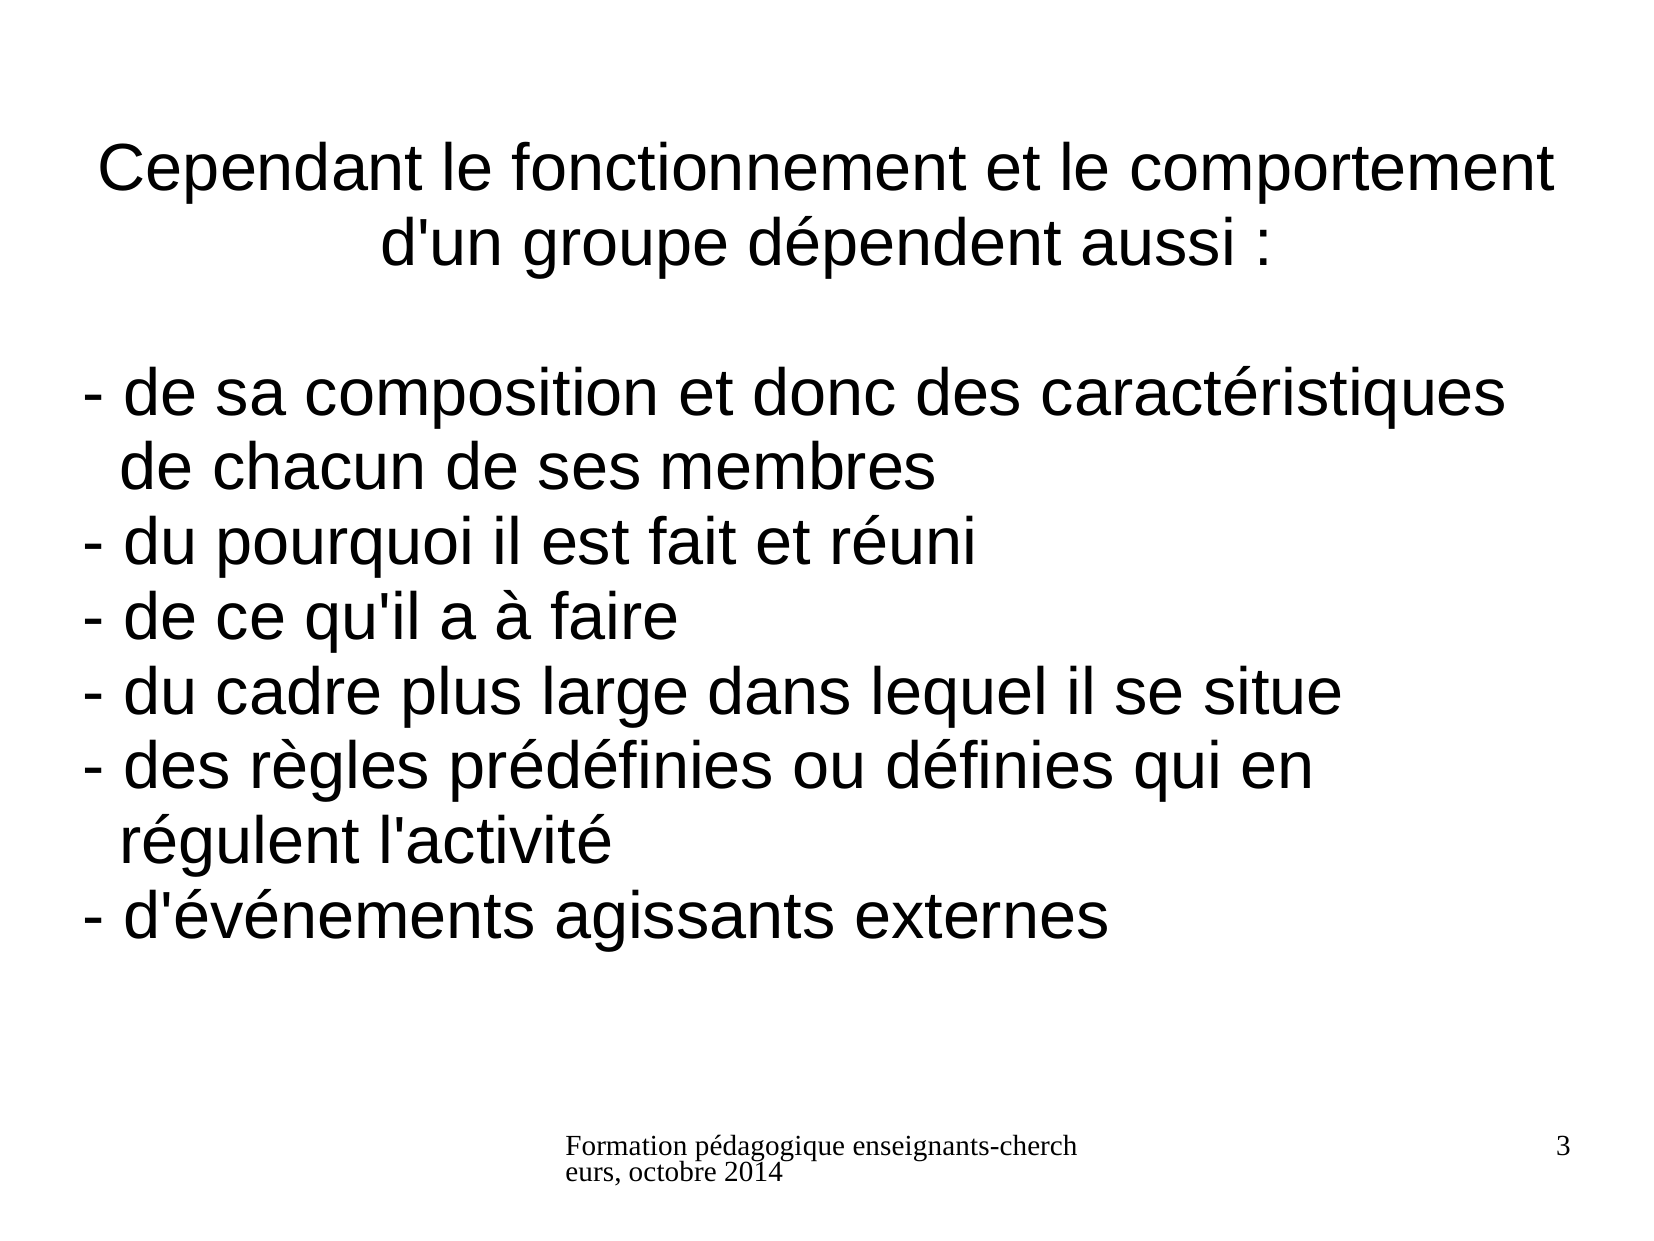

# Cependant le fonctionnement et le comportement d'un groupe dépendent aussi :
- de sa composition et donc des caractéristiques de chacun de ses membres
- du pourquoi il est fait et réuni
- de ce qu'il a à faire
- du cadre plus large dans lequel il se situe
- des règles prédéfinies ou définies qui en 			 régulent l'activité
- d'événements agissants externes
Formation pédagogique enseignants-chercheurs, octobre 2014
3